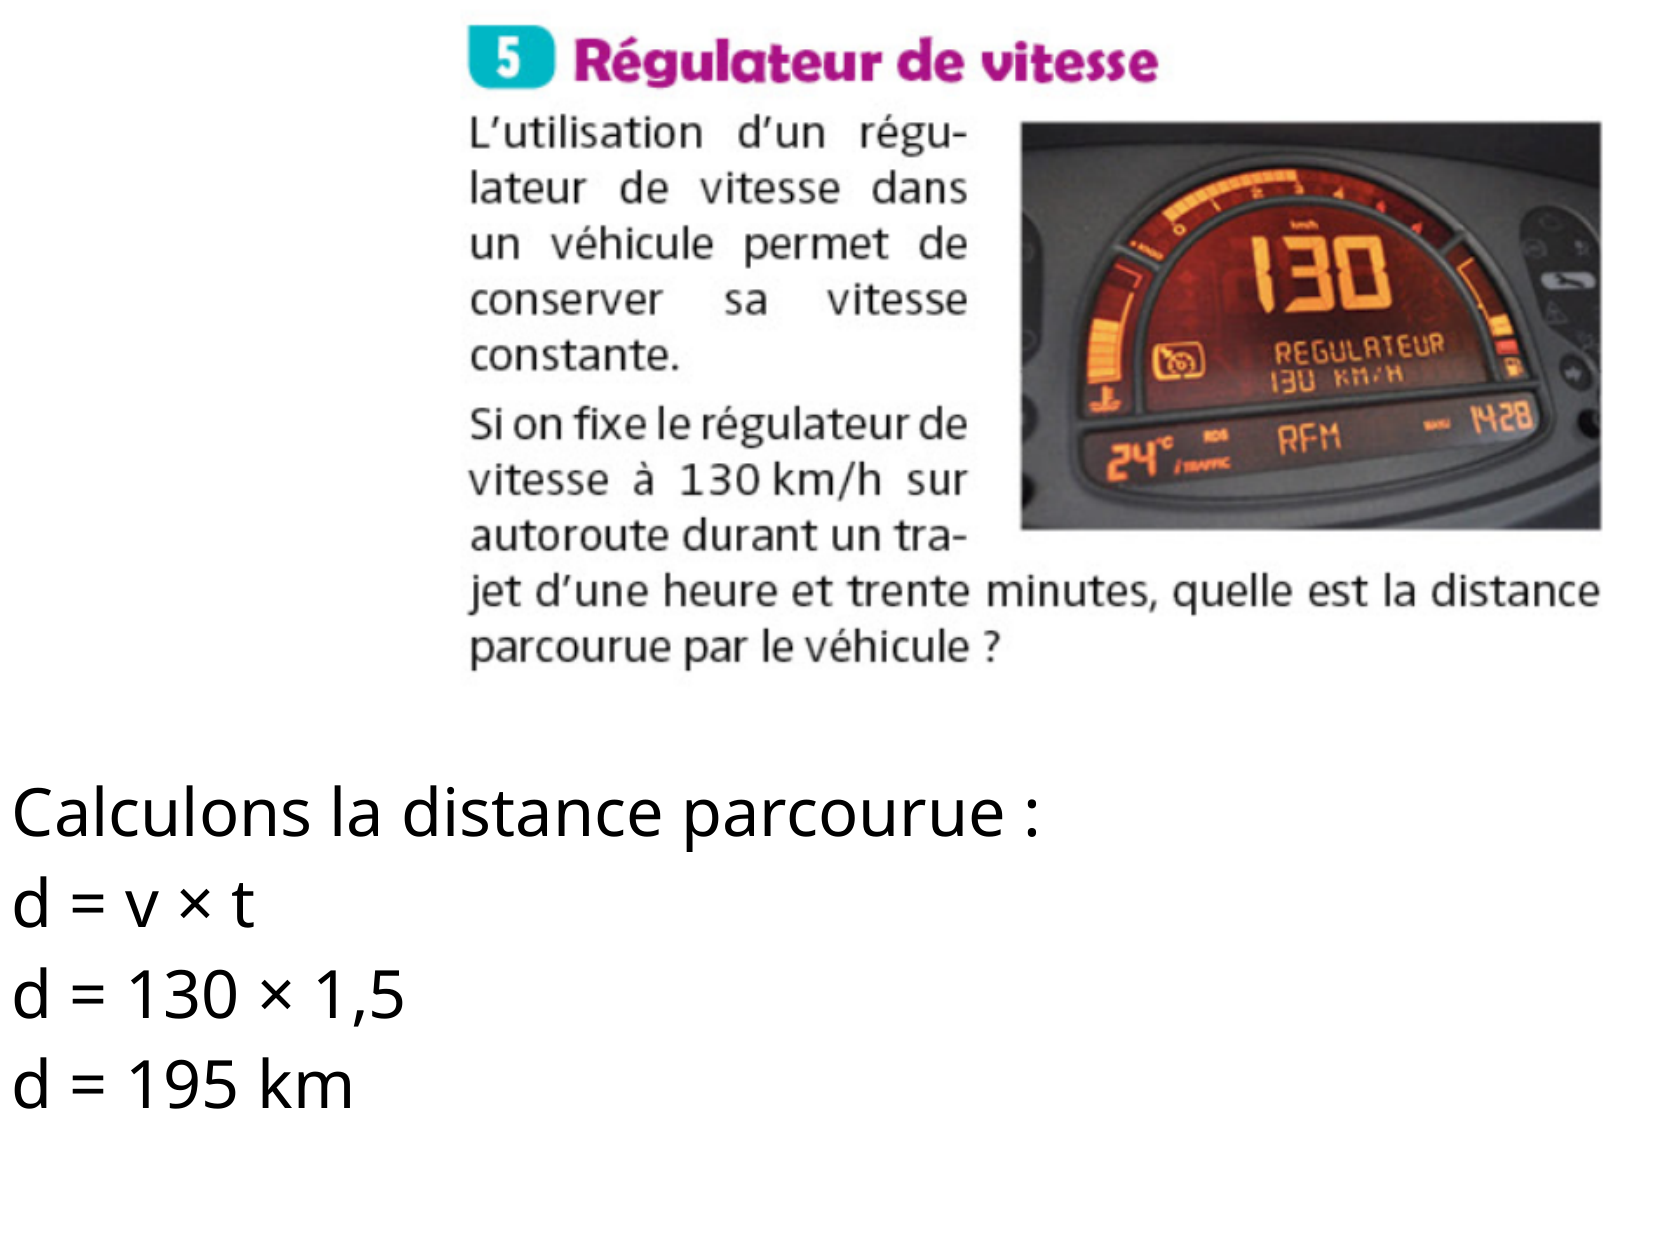

#
Calculons la distance parcourue :
d = v × t
d = 130 × 1,5
d = 195 km